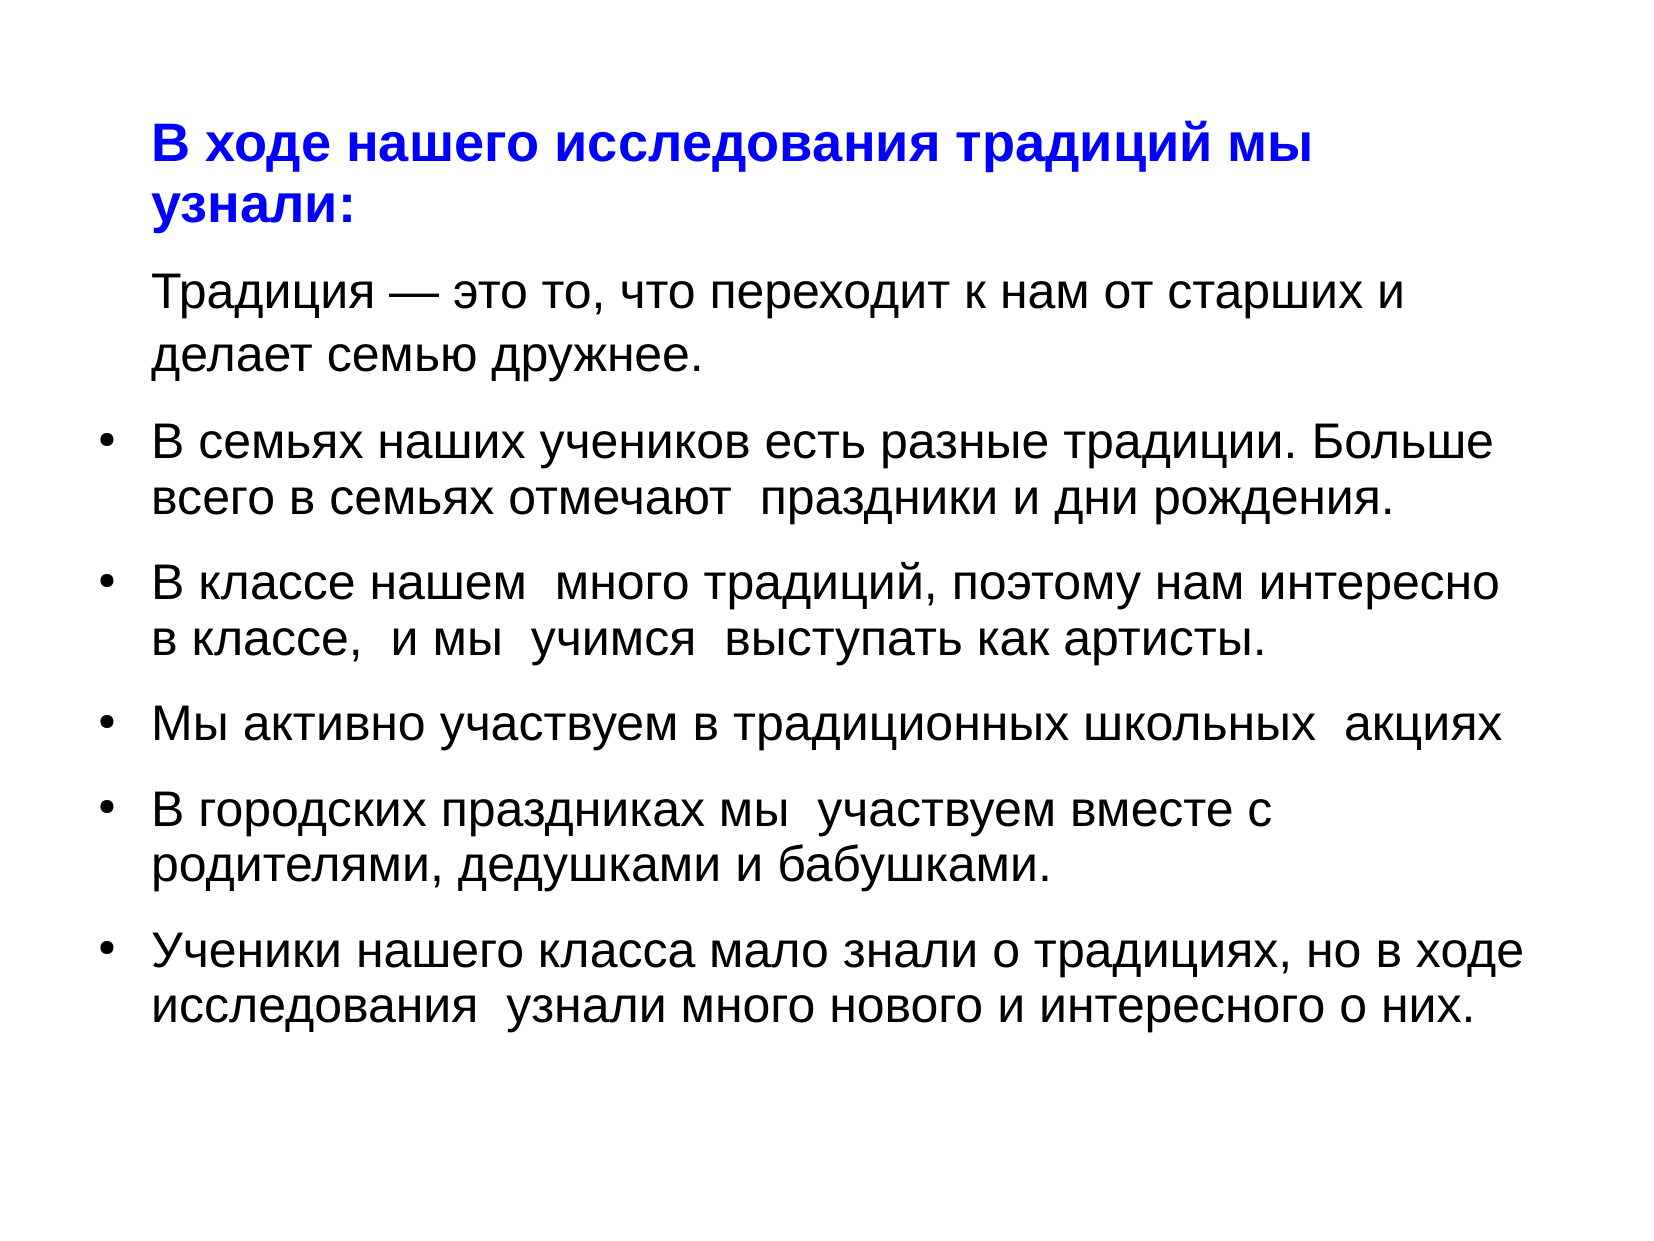

# В ходе нашего исследования традиций мы узнали:
Традиция — это то, что переходит к нам от старших и делает семью дружнее.
В семьях наших учеников есть разные традиции. Больше всего в семьях отмечают праздники и дни рождения.
В классе нашем много традиций, поэтому нам интересно в классе, и мы учимся выступать как артисты.
Мы активно участвуем в традиционных школьных акциях
В городских праздниках мы участвуем вместе с родителями, дедушками и бабушками.
Ученики нашего класса мало знали о традициях, но в ходе исследования узнали много нового и интересного о них.